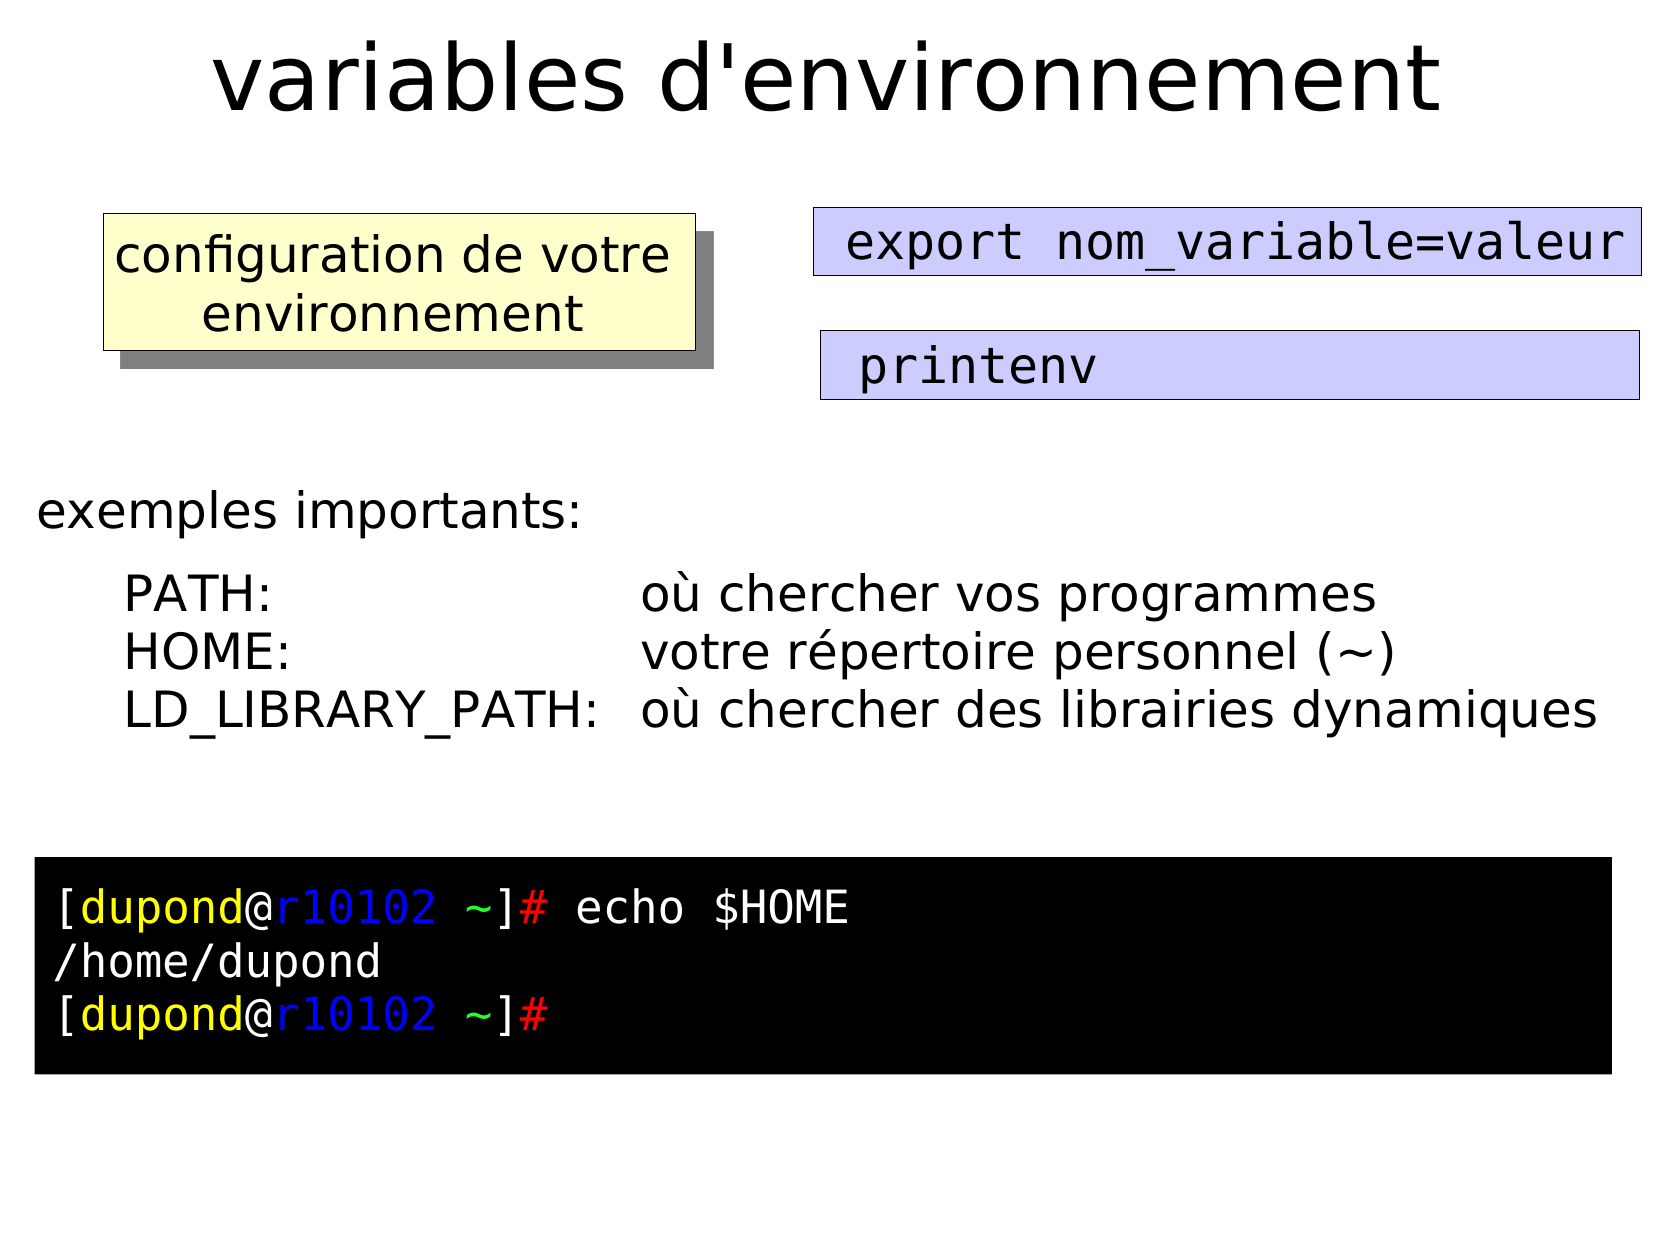

# variables d'environnement
export nom_variable=valeur
configuration de votre
environnement
printenv
exemples importants:
PATH: 					où chercher vos programmes
HOME:					votre répertoire personnel (~)
LD_LIBRARY_PATH:	où chercher des librairies dynamiques
[dupond@r10102 ~]# echo $HOME
/home/dupond
[dupond@r10102 ~]#